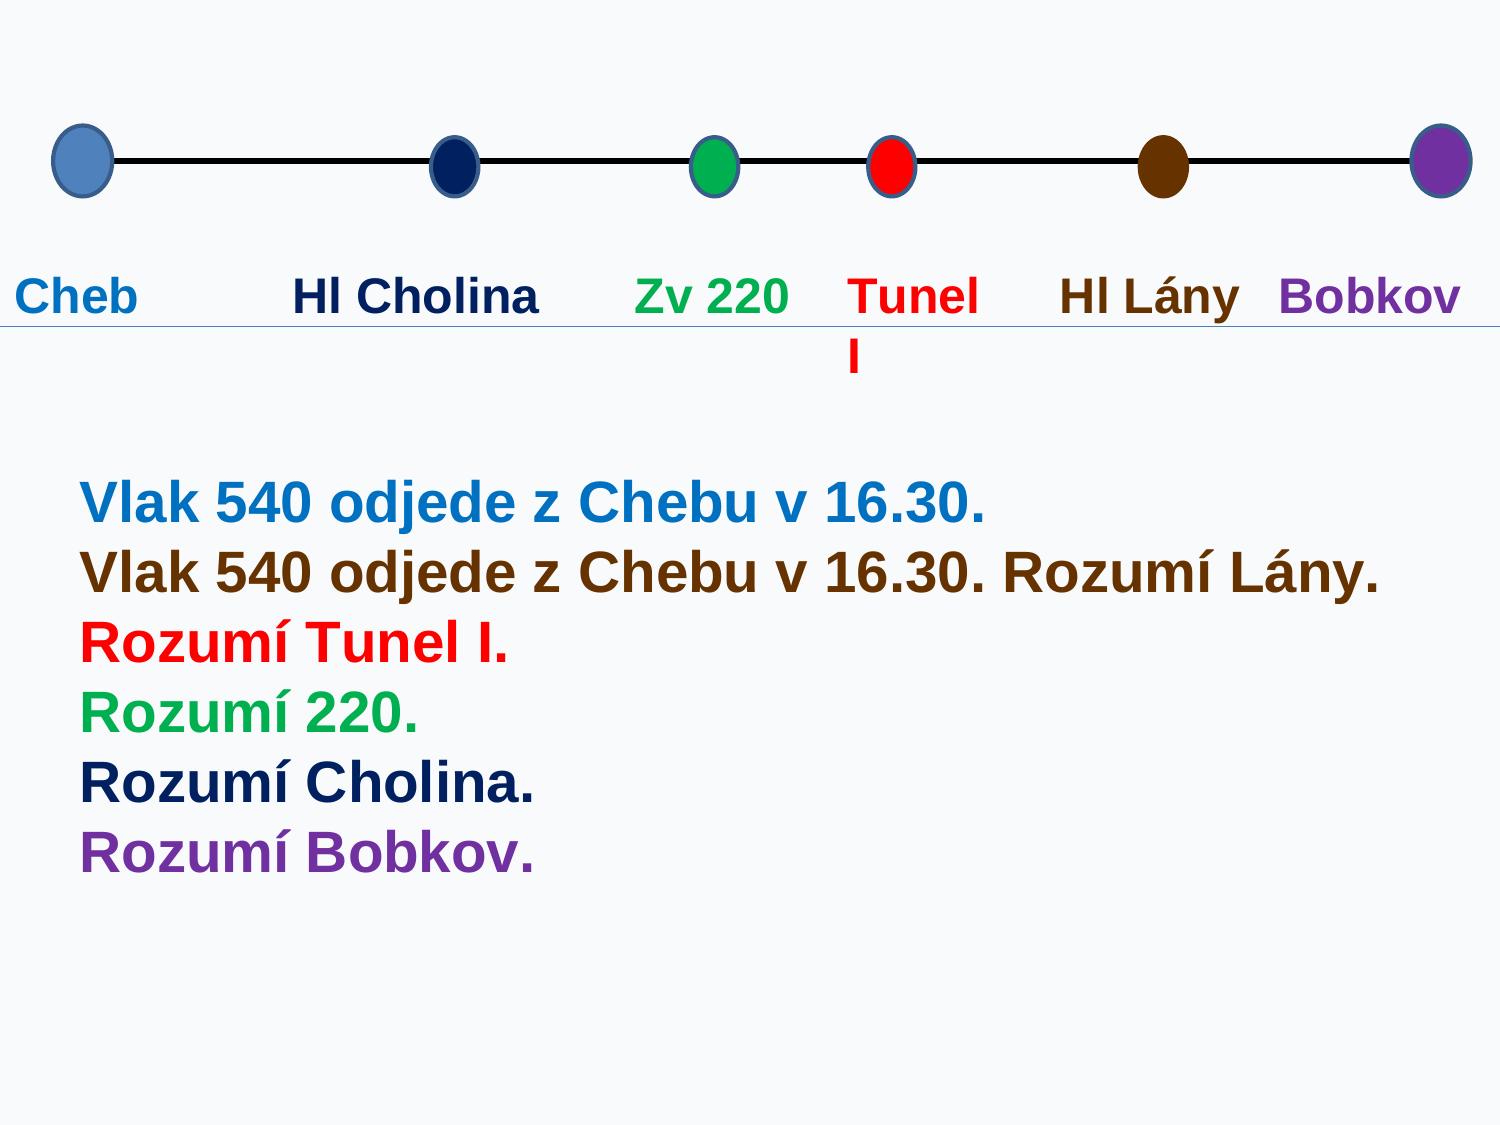

Cheb
Hl Cholina
Zv 220
Tunel I
Hl Lány
Bobkov
Vlak 540 odjede z Chebu v 16.30.
Vlak 540 odjede z Chebu v 16.30. Rozumí Lány.
Rozumí Tunel I.
Rozumí 220.
Rozumí Cholina.
Rozumí Bobkov.